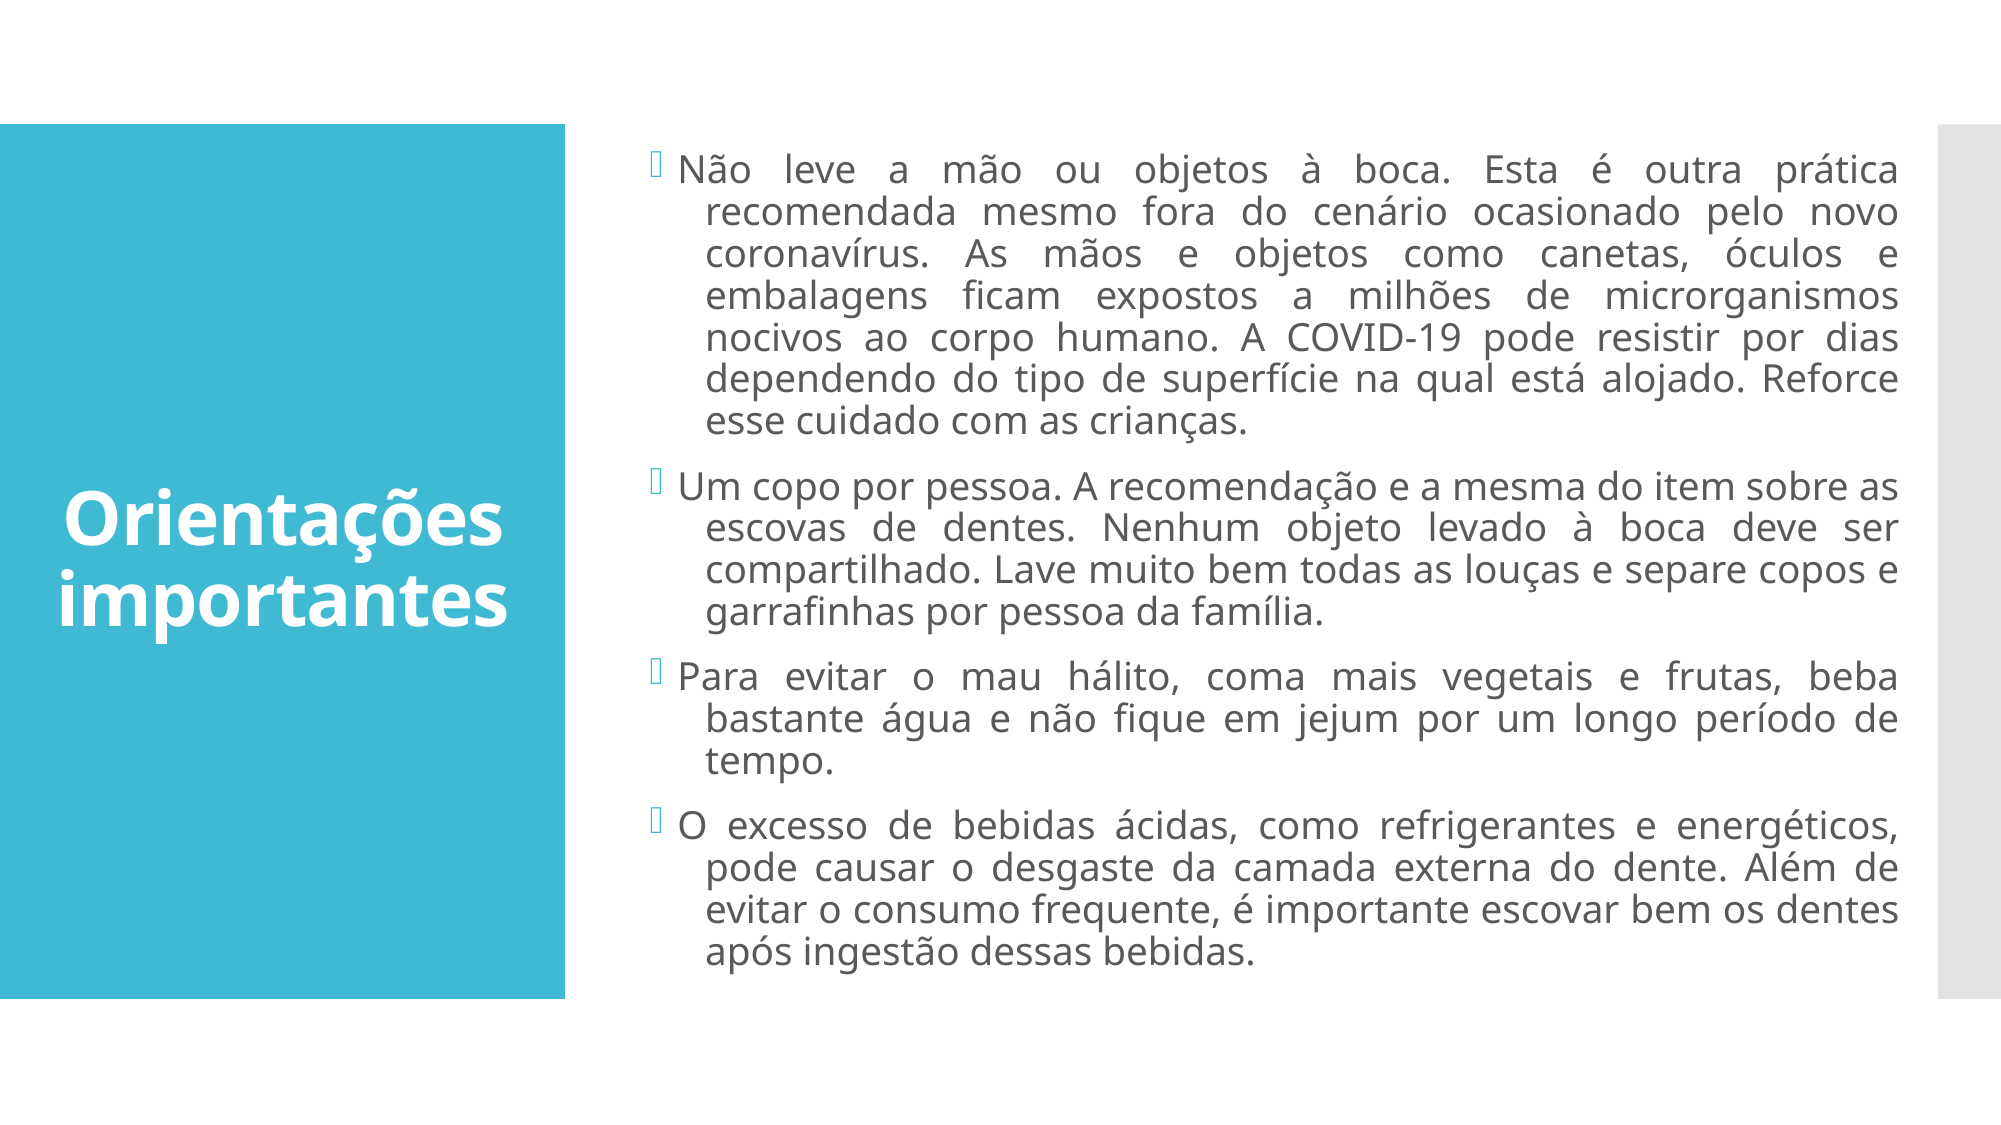

Não leve a mão ou objetos à boca. Esta é outra prática recomendada mesmo fora do cenário ocasionado pelo novo coronavírus. As mãos e objetos como canetas, óculos e embalagens ficam expostos a milhões de microrganismos nocivos ao corpo humano. A COVID-19 pode resistir por dias dependendo do tipo de superfície na qual está alojado. Reforce esse cuidado com as crianças.
Um copo por pessoa. A recomendação e a mesma do item sobre as escovas de dentes. Nenhum objeto levado à boca deve ser compartilhado. Lave muito bem todas as louças e separe copos e garrafinhas por pessoa da família.
Para evitar o mau hálito, coma mais vegetais e frutas, beba bastante água e não fique em jejum por um longo período de tempo.
O excesso de bebidas ácidas, como refrigerantes e energéticos, pode causar o desgaste da camada externa do dente. Além de evitar o consumo frequente, é importante escovar bem os dentes após ingestão dessas bebidas.
# Orientações importantes